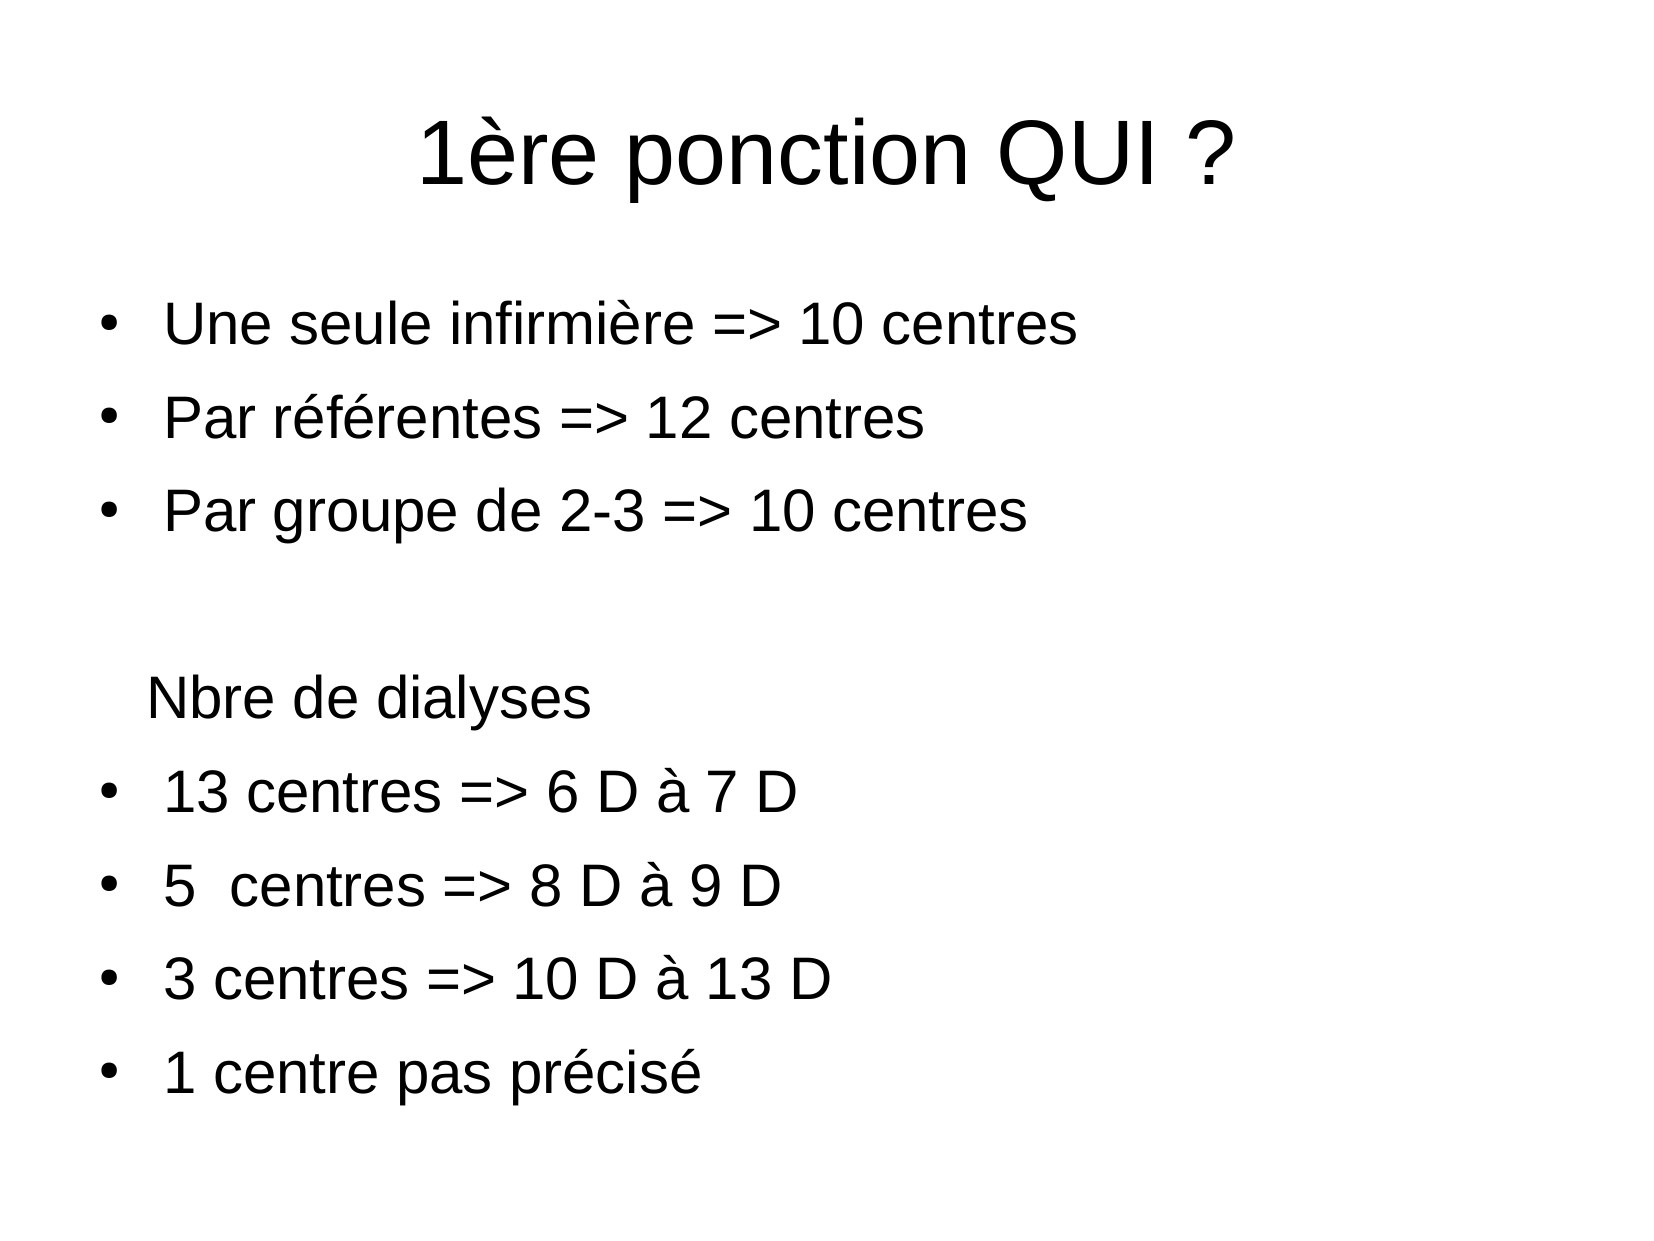

# 1ère ponction QUI ?
 Une seule infirmière => 10 centres
 Par référentes => 12 centres
 Par groupe de 2-3 => 10 centres
Nbre de dialyses
 13 centres => 6 D à 7 D
 5 centres => 8 D à 9 D
 3 centres => 10 D à 13 D
 1 centre pas précisé